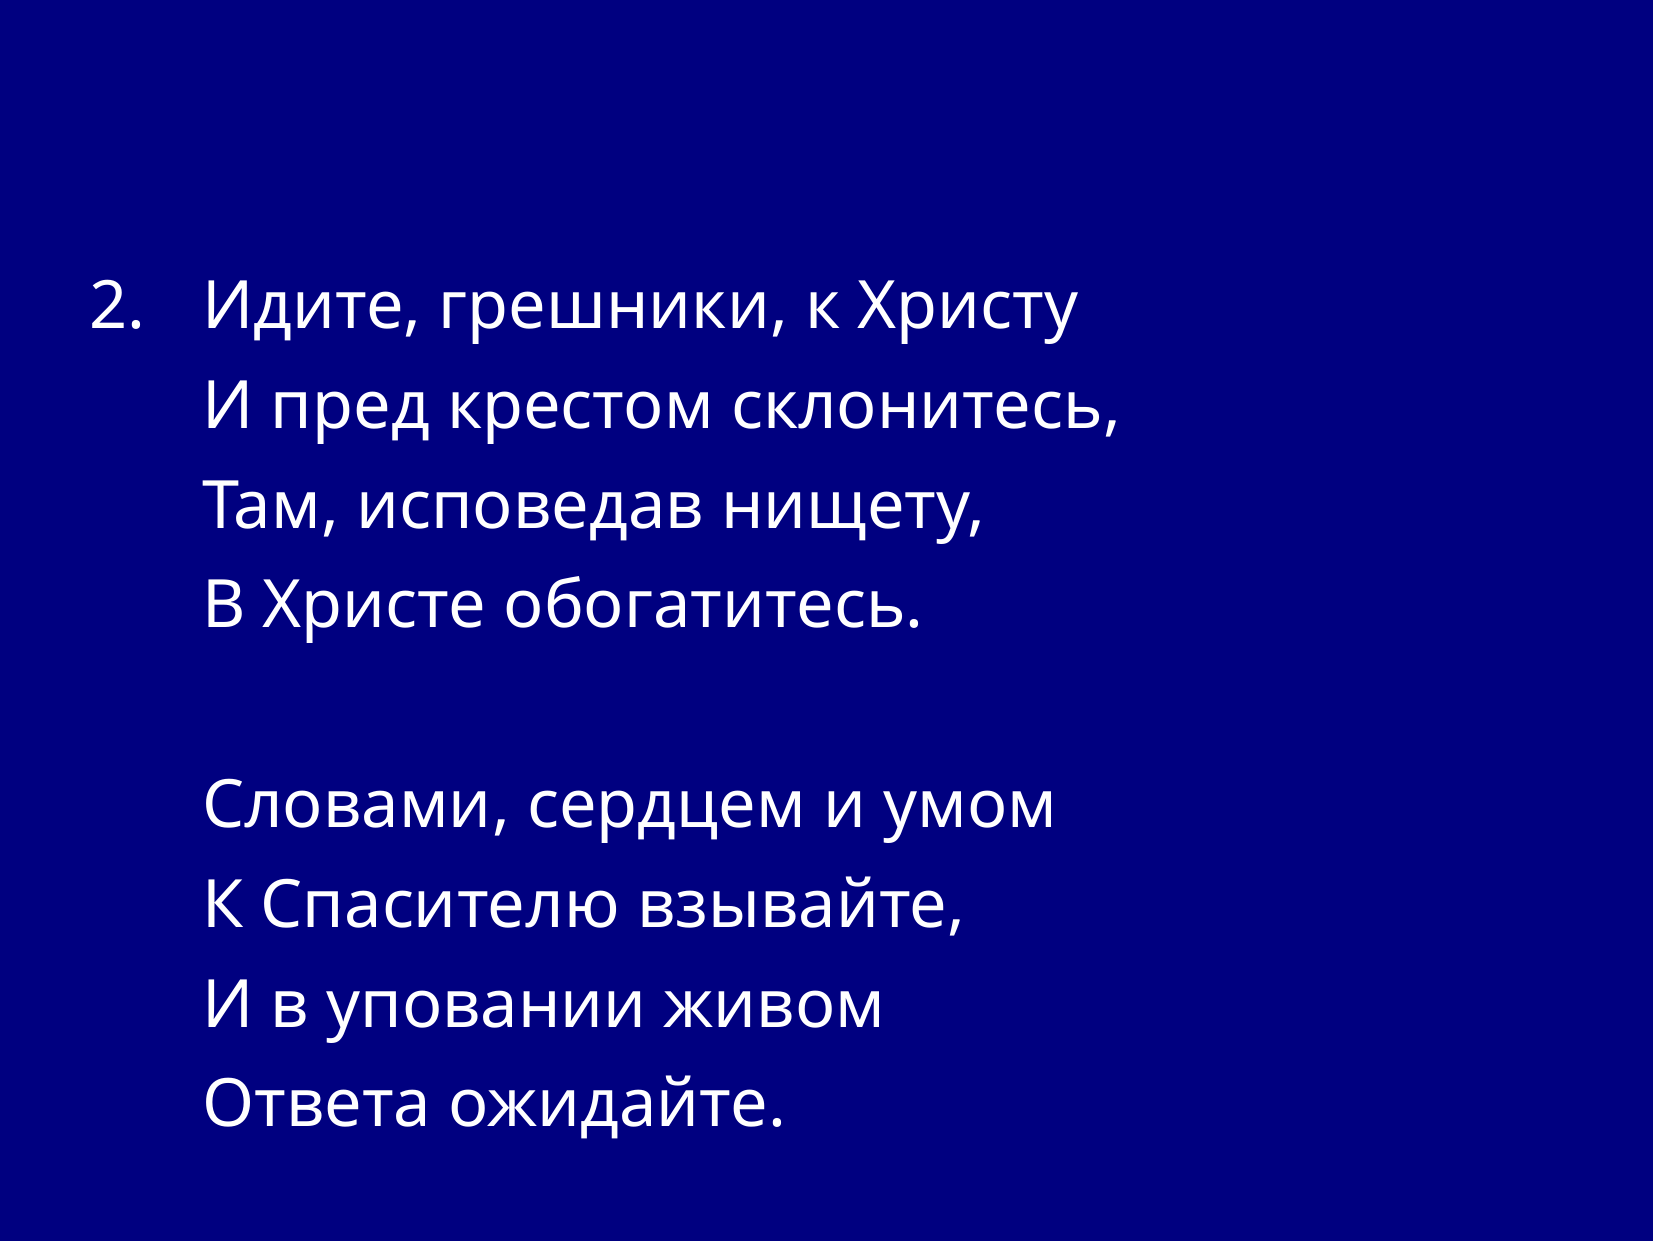

2.	Идите, грешники, к Христу
	И пред крестом склонитесь,
	Там, исповедав нищету,
	В Христе обогатитесь.
	Словами, сердцем и умом
	К Спасителю взывайте,
	И в уповании живом
	Ответа ожидайте.